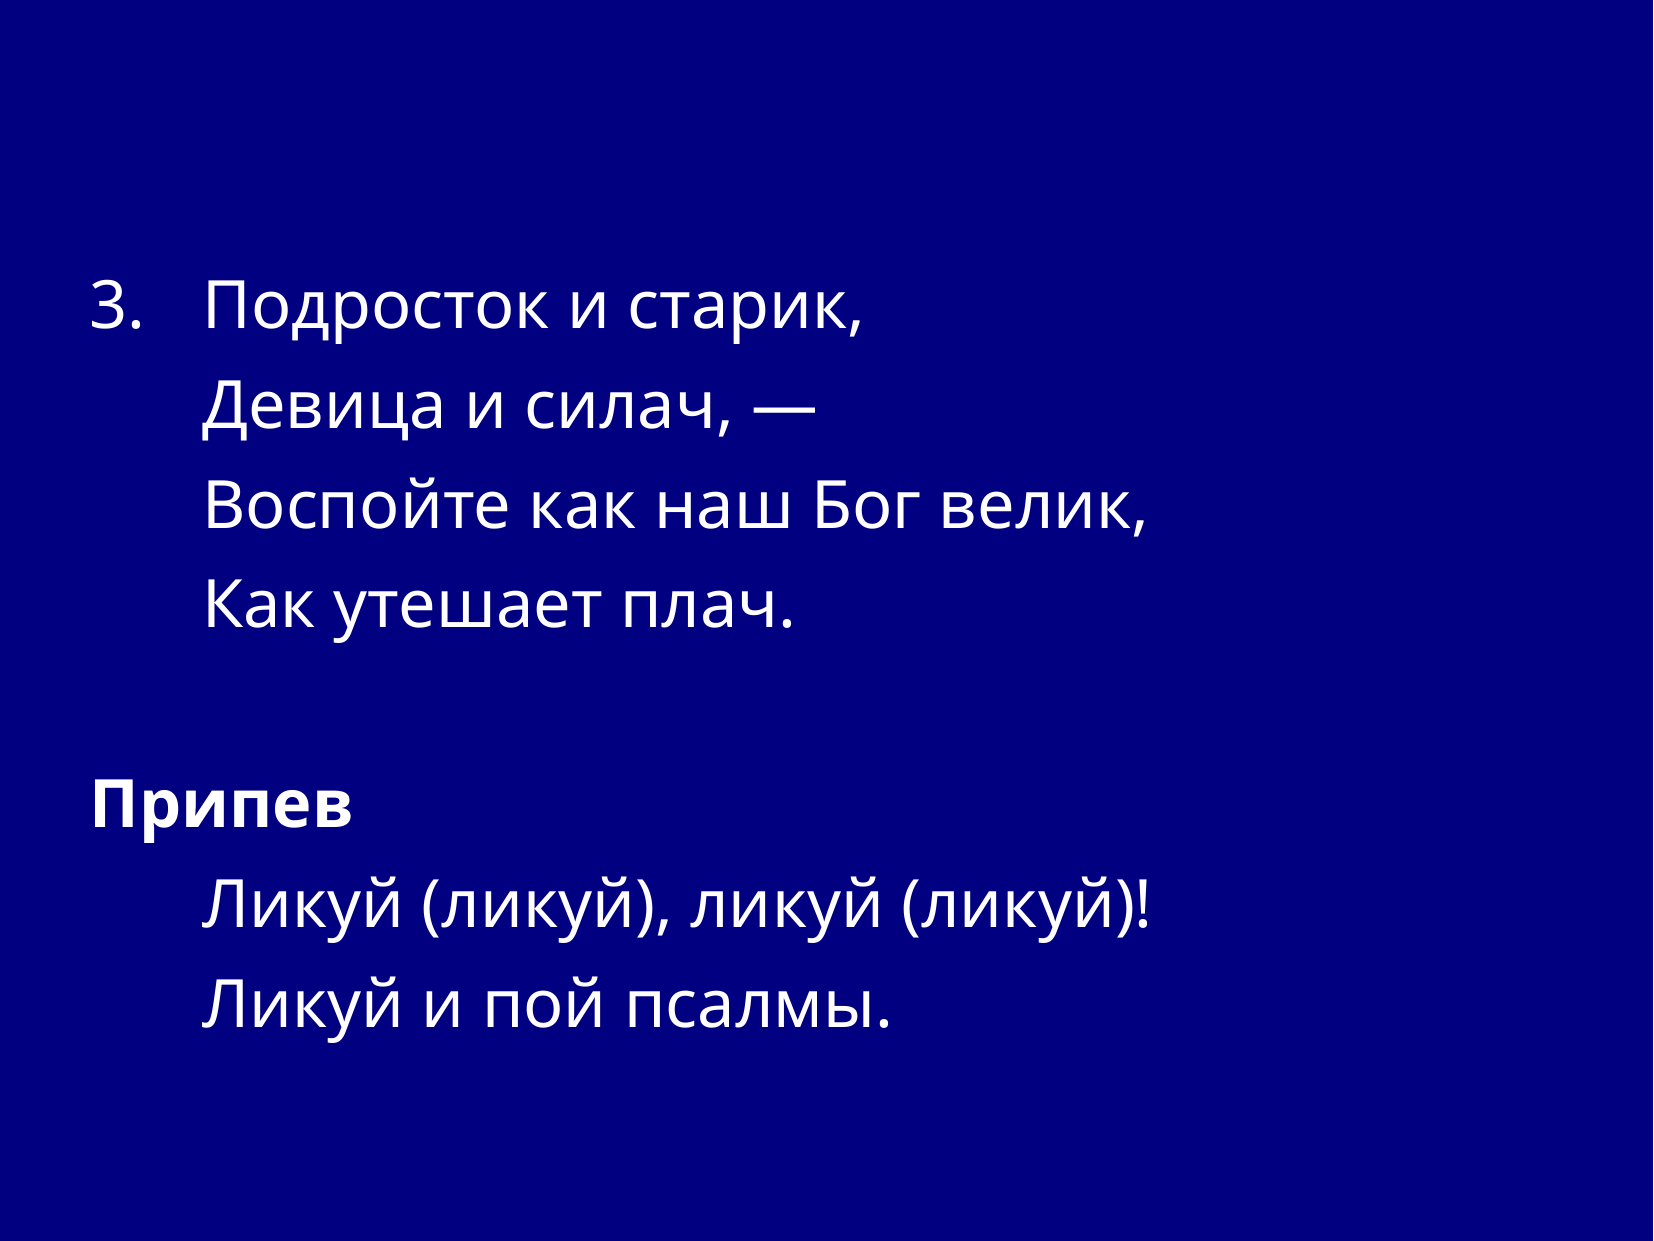

3.	Подросток и старик,
	Девица и силач, ―
	Воспойте как наш Бог велик,
	Как утешает плач.
Припев
	Ликуй (ликуй), ликуй (ликуй)!
	Ликуй и пой псалмы.